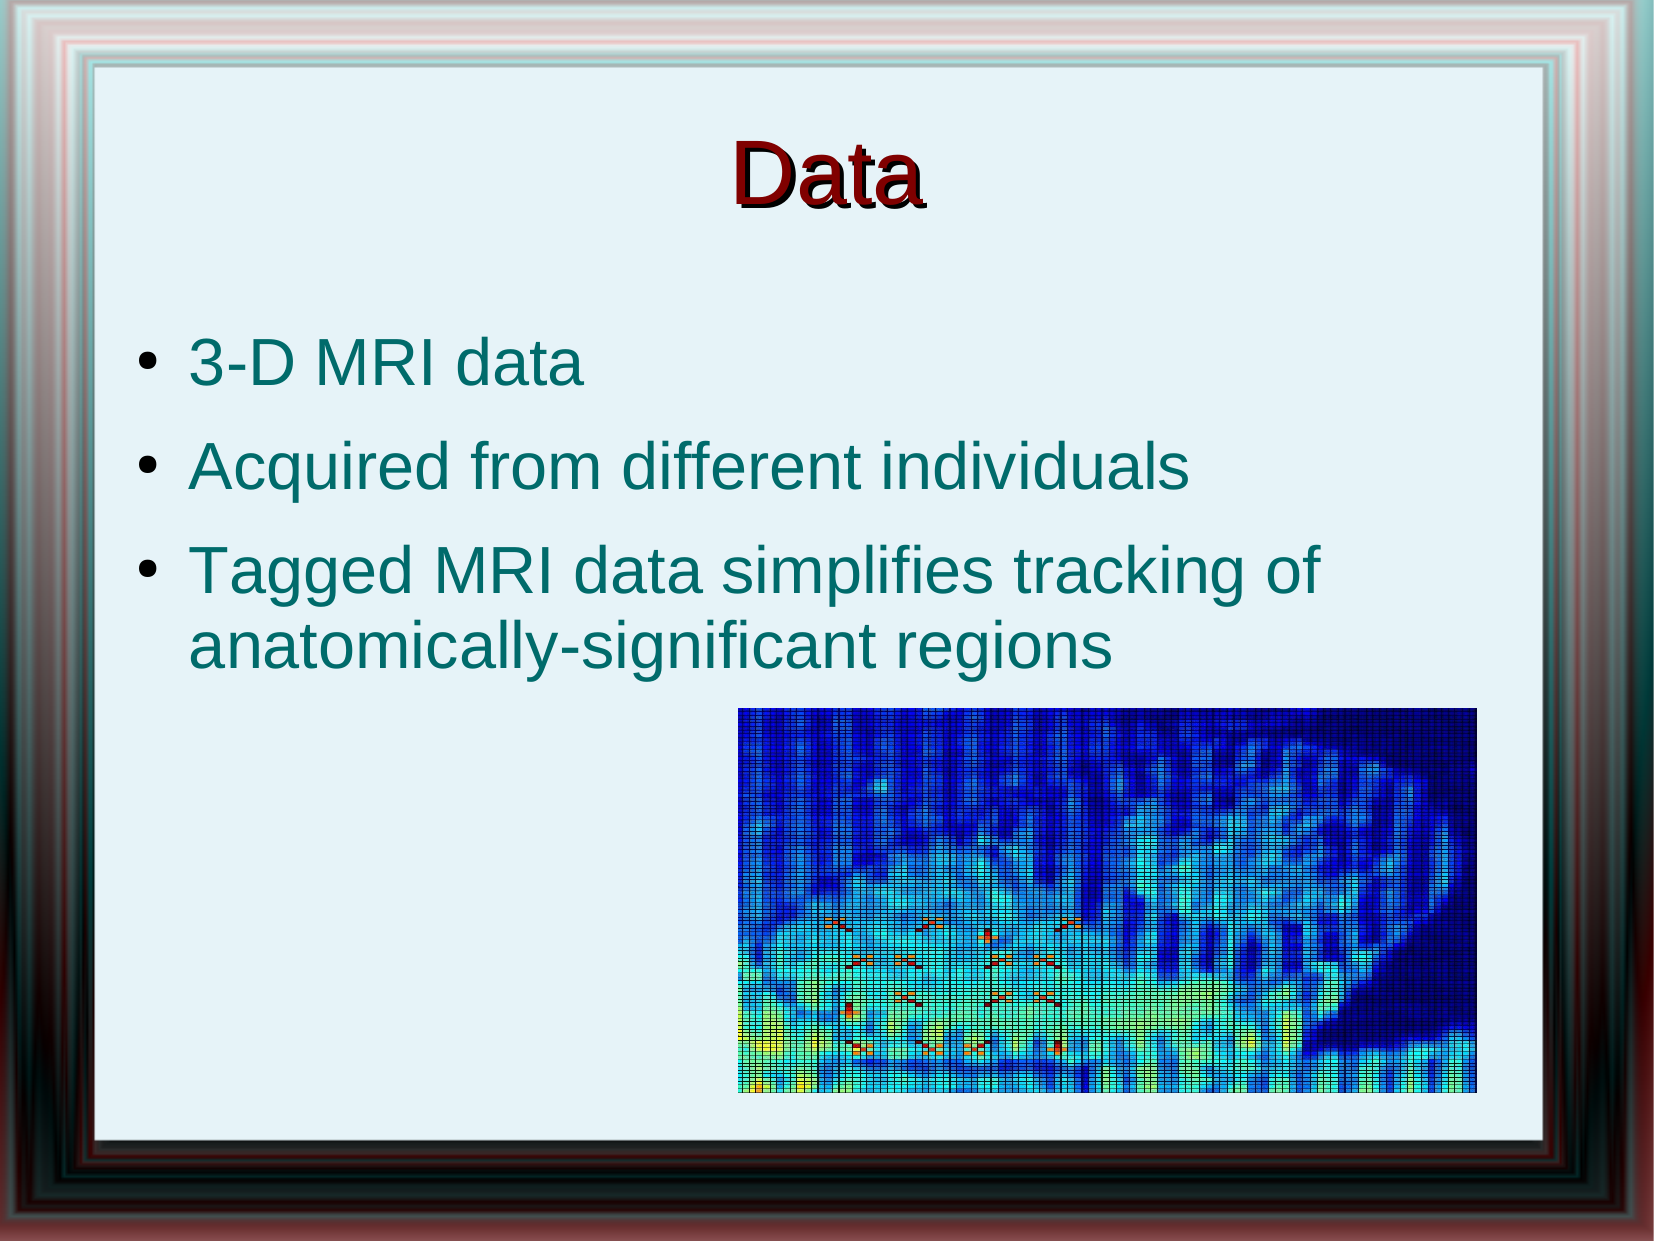

# Data
3-D MRI data
Acquired from different individuals
Tagged MRI data simplifies tracking of anatomically-significant regions